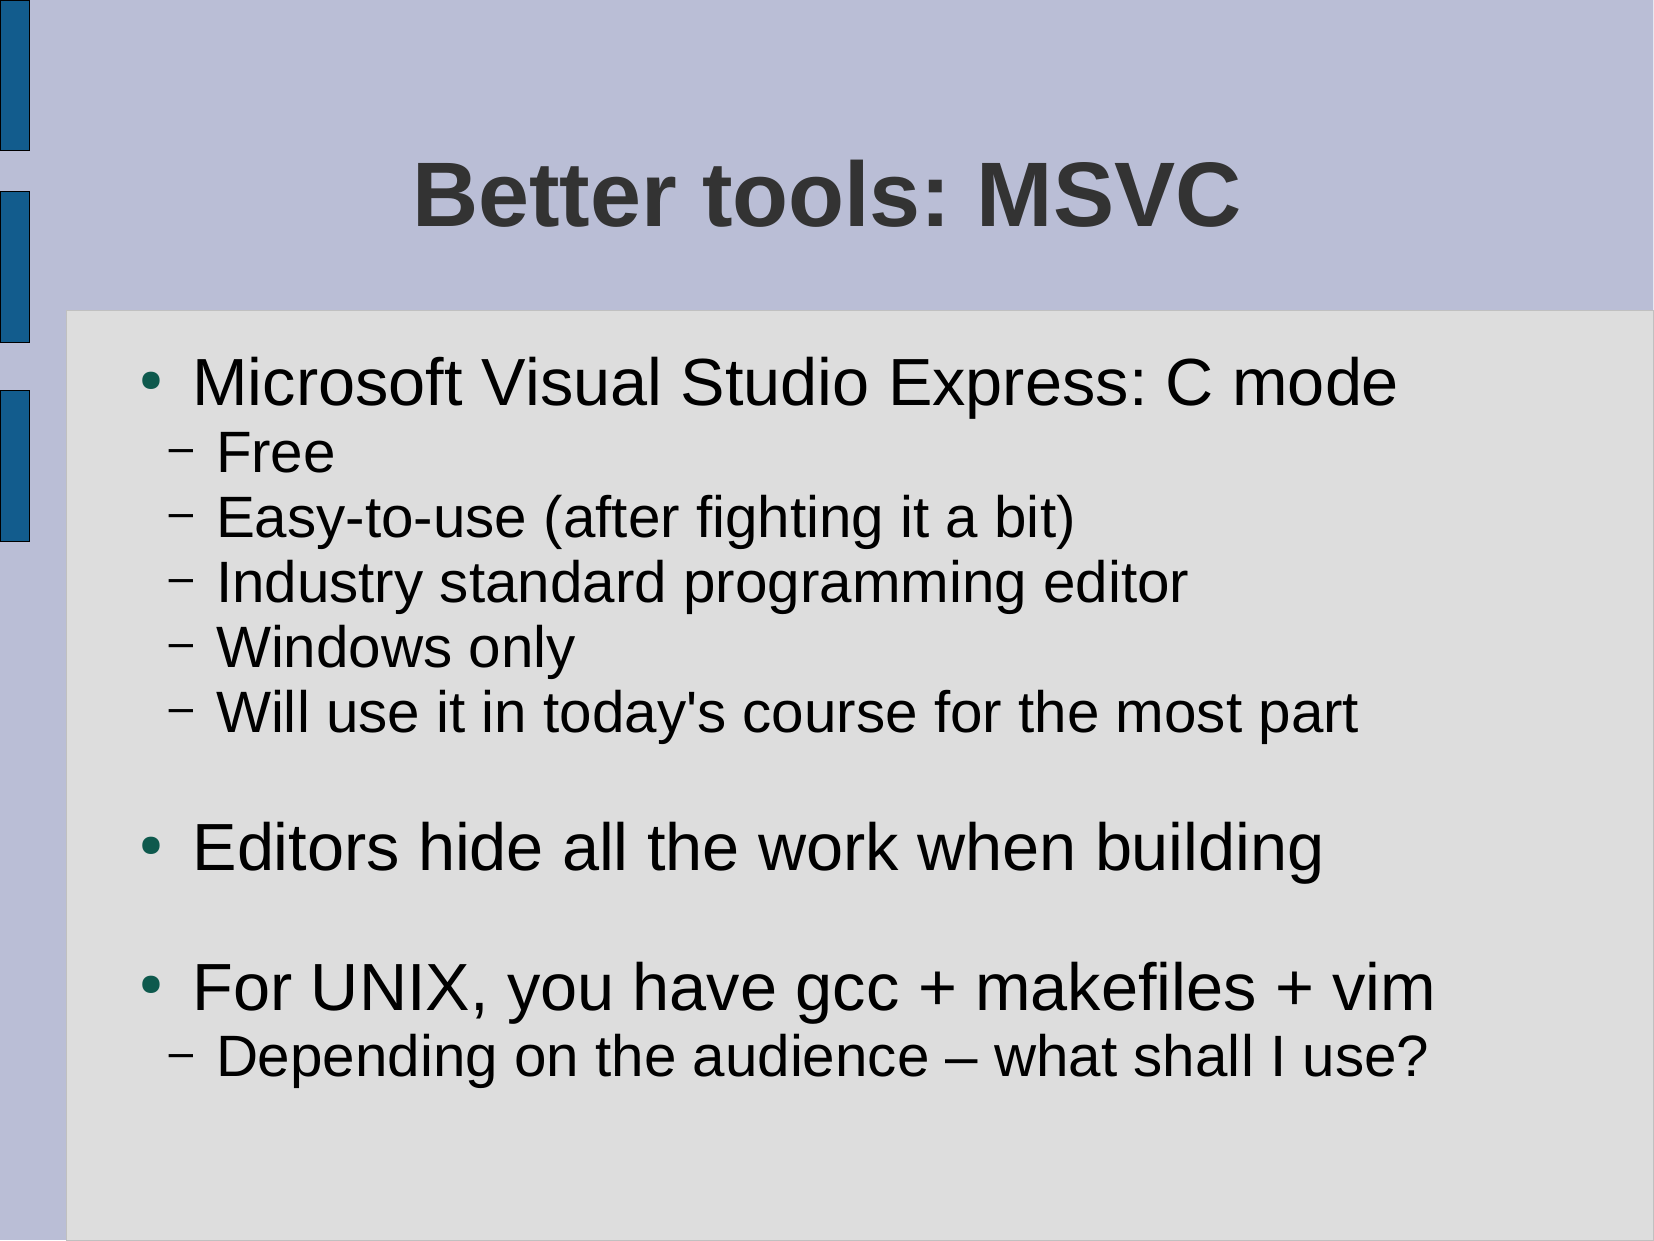

# Better tools: MSVC
Microsoft Visual Studio Express: C mode
Free
Easy-to-use (after fighting it a bit)
Industry standard programming editor
Windows only
Will use it in today's course for the most part
Editors hide all the work when building
For UNIX, you have gcc + makefiles + vim
Depending on the audience – what shall I use?